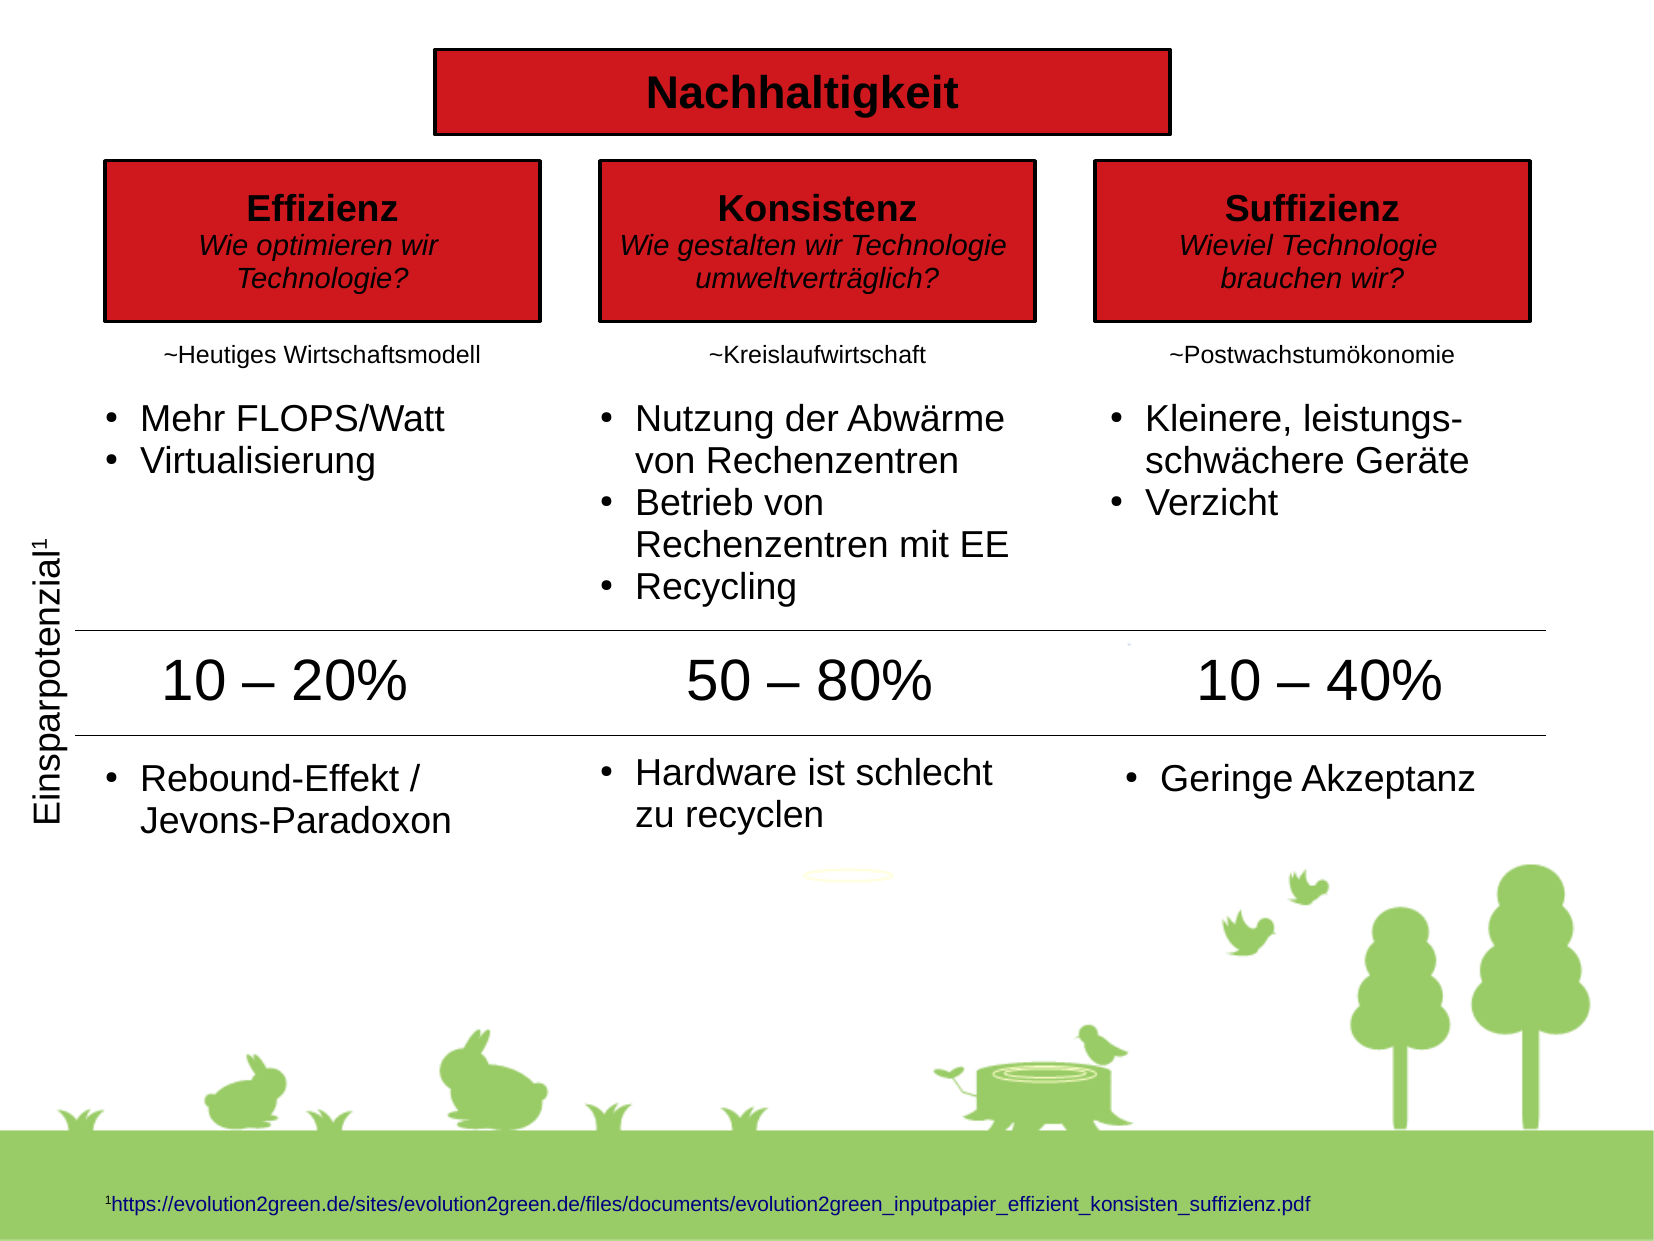

Nachhaltigkeit
Effizienz
Wie optimieren wir
Technologie?
Konsistenz
Wie gestalten wir Technologie
umweltverträglich?
Suffizienz
Wieviel Technologie
brauchen wir?
~Heutiges Wirtschaftsmodell
~Kreislaufwirtschaft
~Postwachstumökonomie
Nutzung der Abwärme von Rechenzentren
Betrieb von Rechenzentren mit EE
Recycling
Kleinere, leistungs-schwächere Geräte
Verzicht
Mehr FLOPS/Watt
Virtualisierung
10 – 20%
50 – 80%
10 – 40%
Einsparpotenzial1
Hardware ist schlecht zu recyclen
Rebound-Effekt / Jevons-Paradoxon
Geringe Akzeptanz
1https://evolution2green.de/sites/evolution2green.de/files/documents/evolution2green_inputpapier_effizient_konsisten_suffizienz.pdf